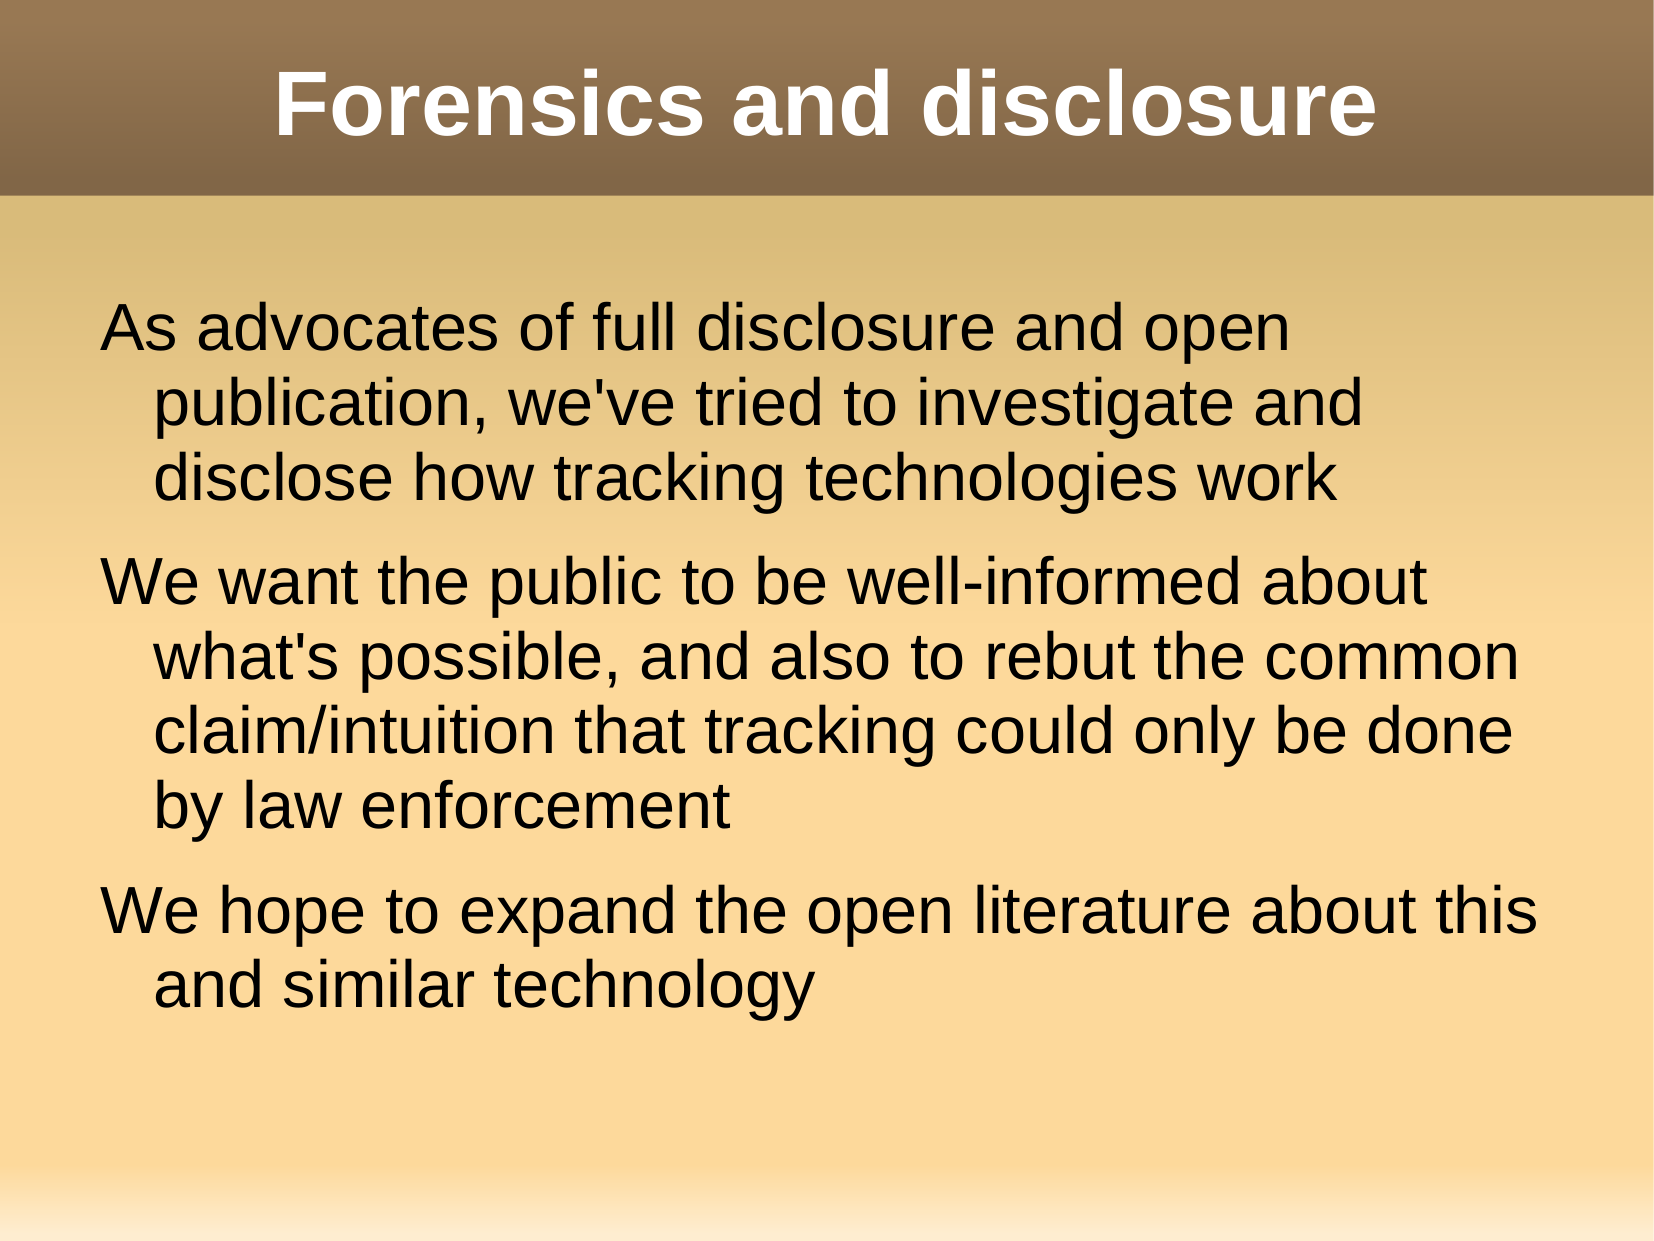

# Forensics and disclosure
As advocates of full disclosure and open publication, we've tried to investigate and disclose how tracking technologies work
We want the public to be well-informed about what's possible, and also to rebut the common claim/intuition that tracking could only be done by law enforcement
We hope to expand the open literature about this and similar technology